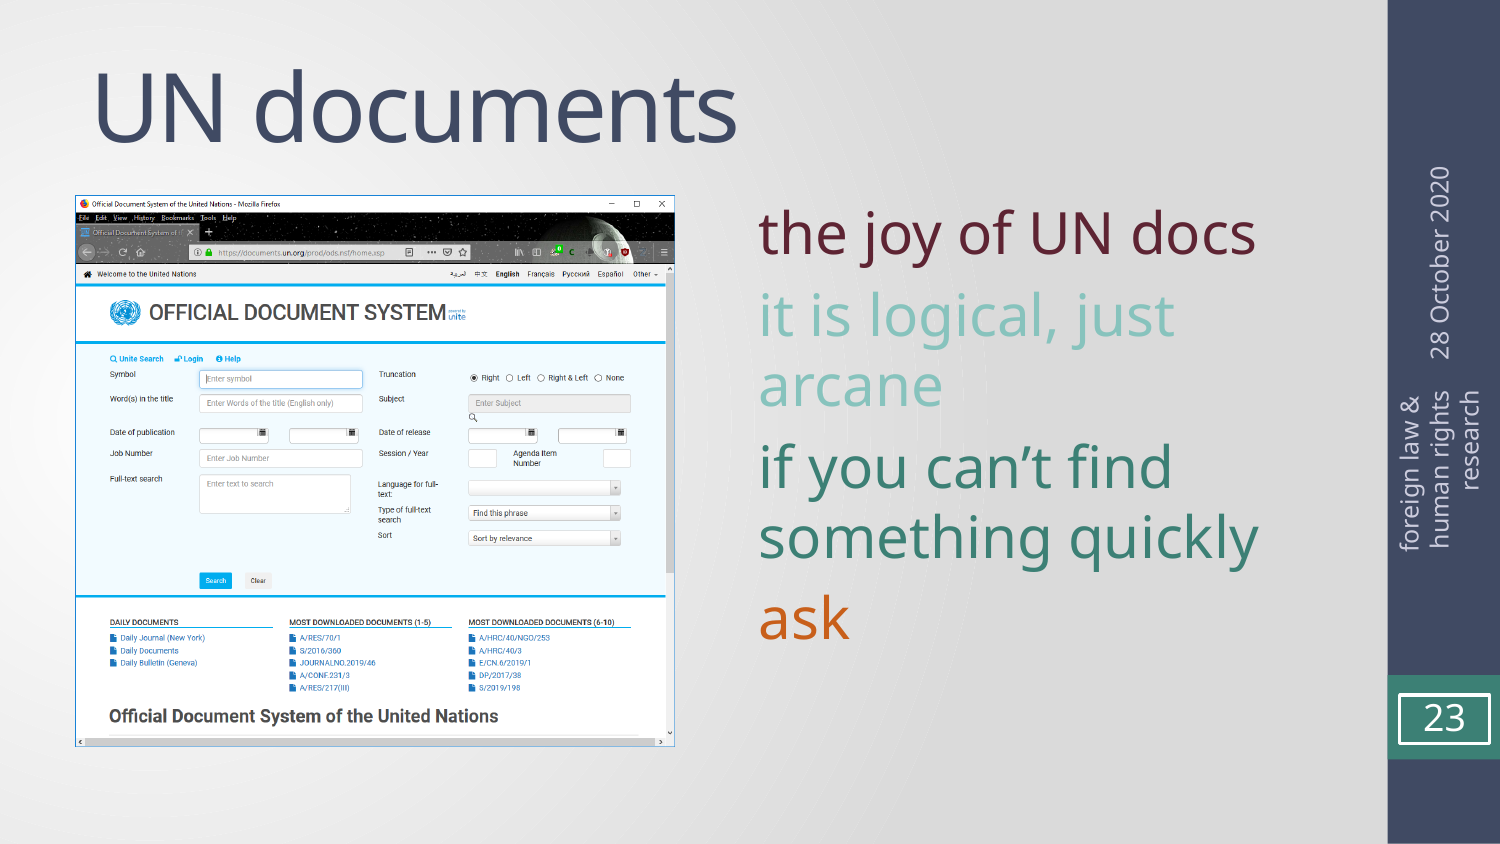

# UN documents
the joy of UN docs
it is logical, just arcane
if you can’t find something quickly
ask
28 October 2020
foreign law &
human rights research